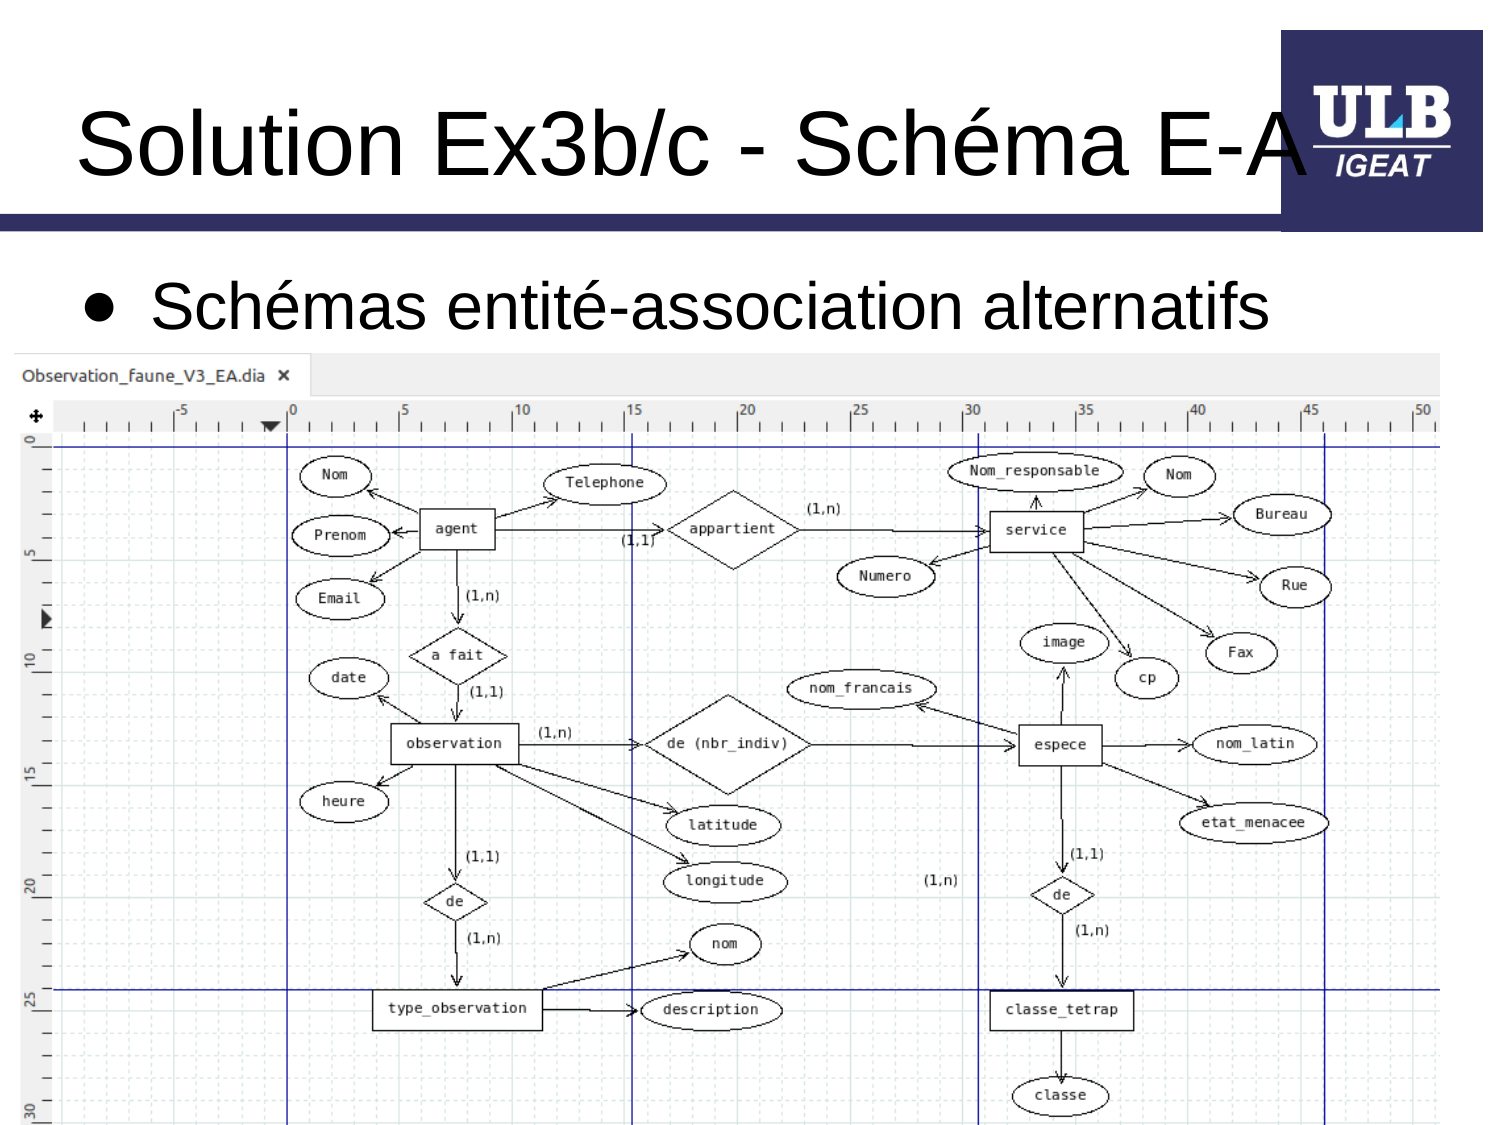

# Solution Ex3b/c - Schéma E-A
Schémas entité-association alternatifs